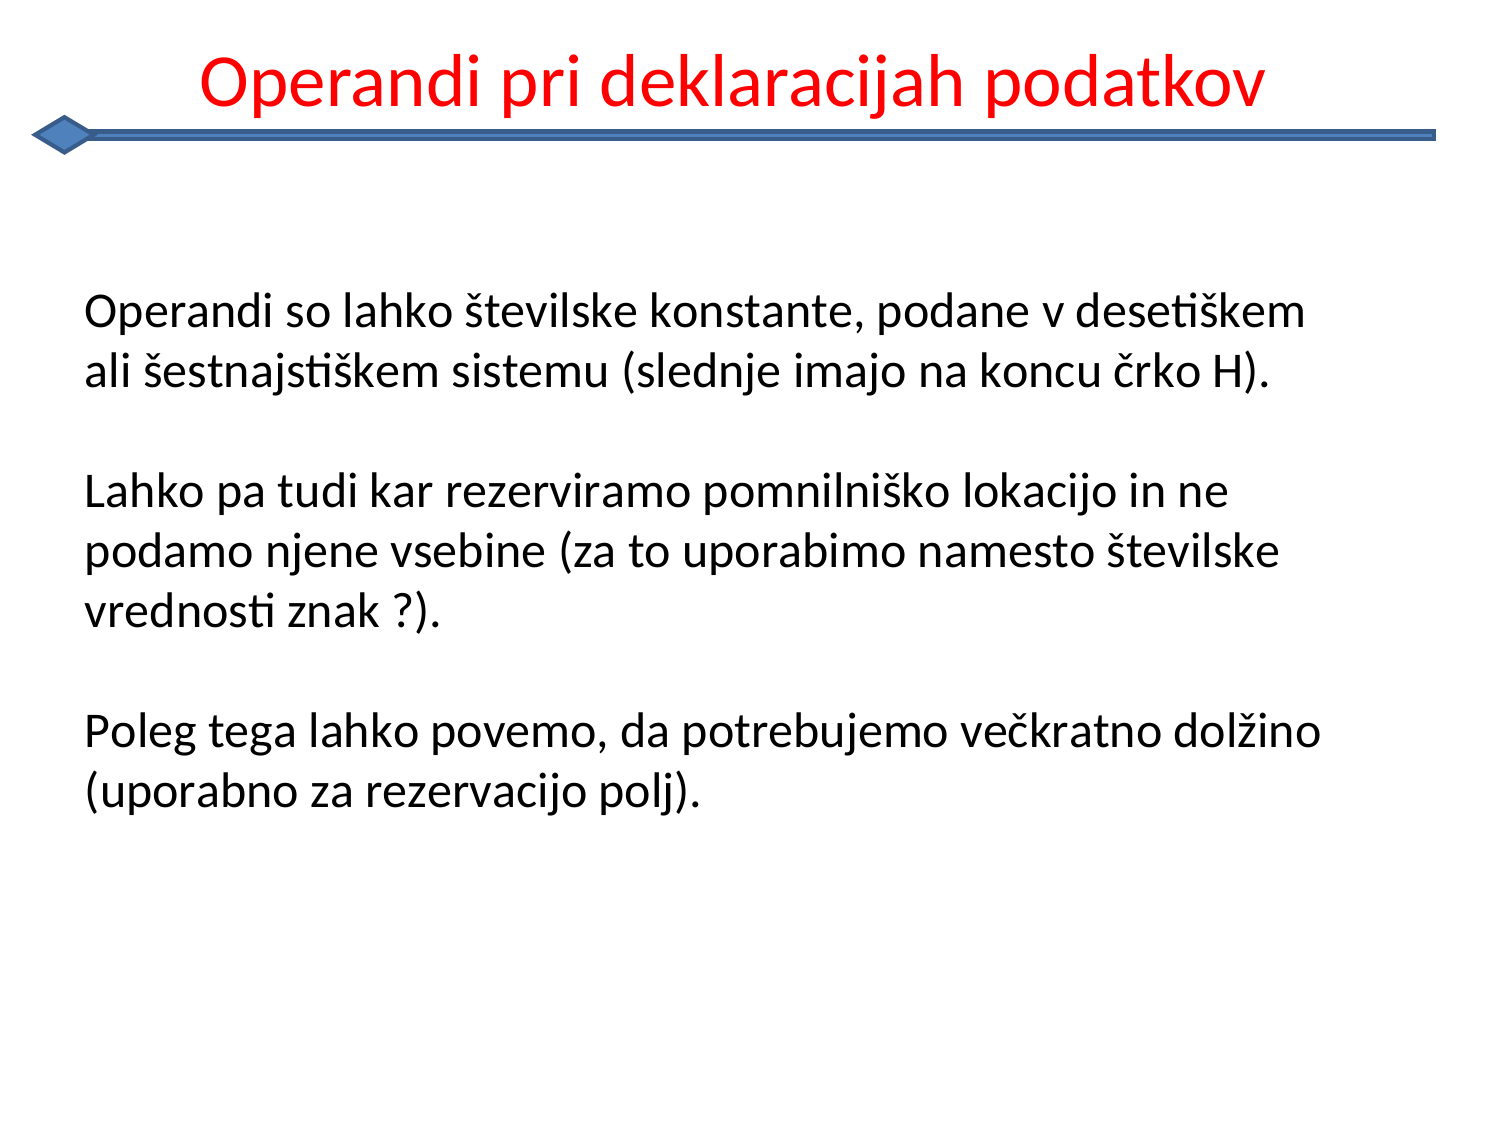

# Operandi pri deklaracijah podatkov
Operandi so lahko številske konstante, podane v desetiškem ali šestnajstiškem sistemu (slednje imajo na koncu črko H).
Lahko pa tudi kar rezerviramo pomnilniško lokacijo in ne podamo njene vsebine (za to uporabimo namesto številske vrednosti znak ?).
Poleg tega lahko povemo, da potrebujemo večkratno dolžino (uporabno za rezervacijo polj).